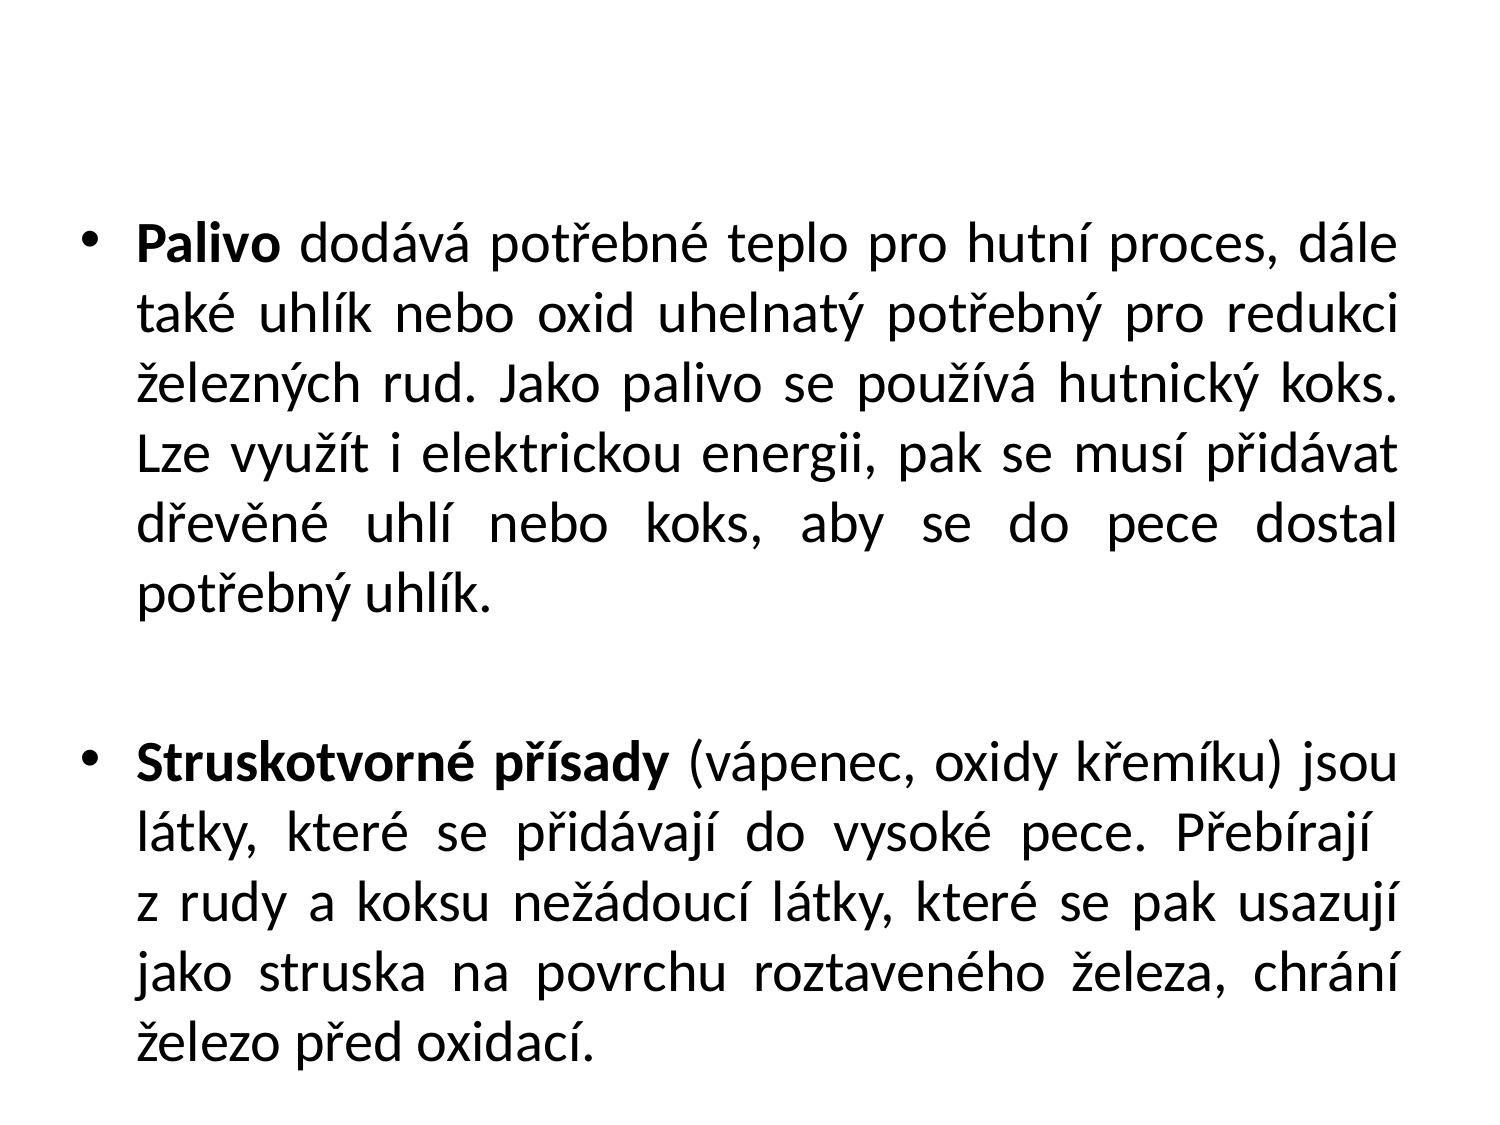

#
Palivo dodává potřebné teplo pro hutní proces, dále také uhlík nebo oxid uhelnatý potřebný pro redukci železných rud. Jako palivo se používá hutnický koks. Lze využít i elektrickou energii, pak se musí přidávat dřevěné uhlí nebo koks, aby se do pece dostal potřebný uhlík.
Struskotvorné přísady (vápenec, oxidy křemíku) jsou látky, které se přidávají do vysoké pece. Přebírají
z rudy a koksu nežádoucí látky, které se pak usazují jako struska na povrchu roztaveného železa, chrání železo před oxidací.